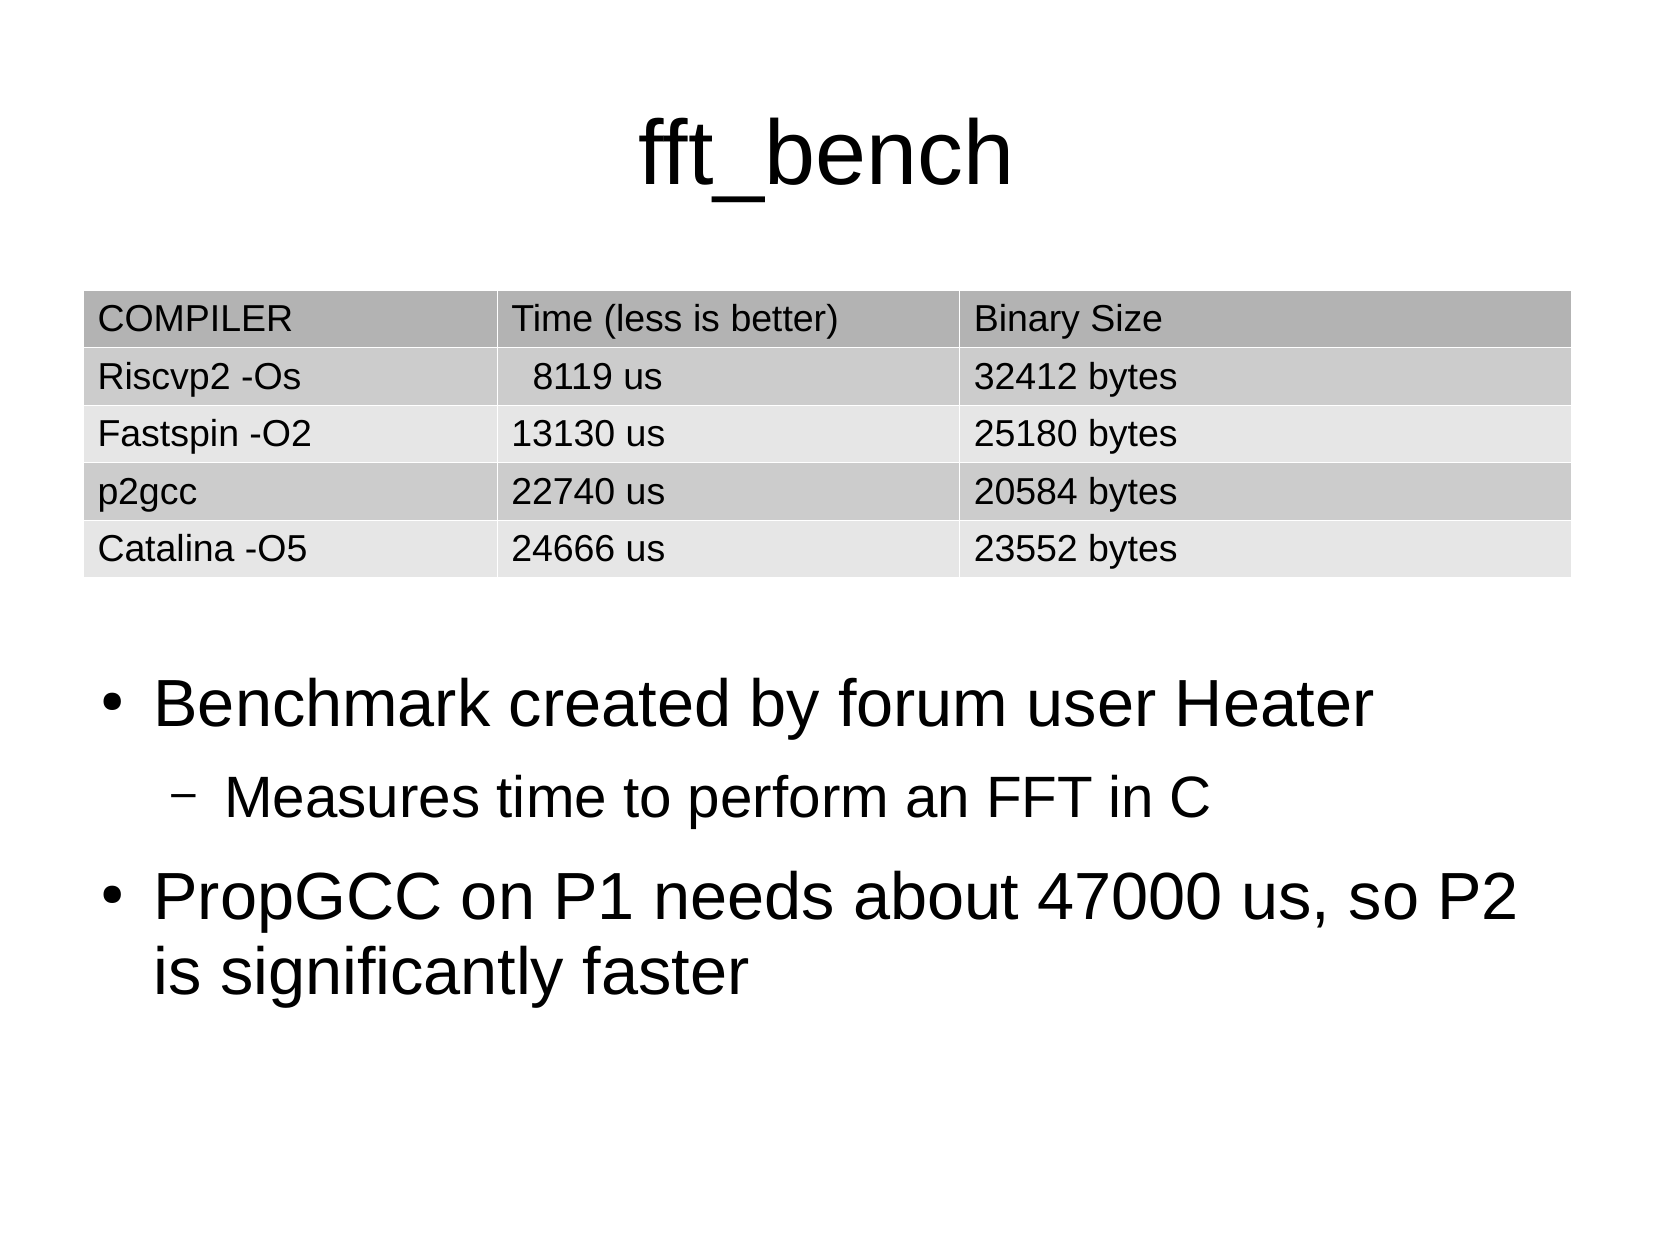

# fft_bench
| COMPILER | Time (less is better) | Binary Size |
| --- | --- | --- |
| Riscvp2 -Os | 8119 us | 32412 bytes |
| Fastspin -O2 | 13130 us | 25180 bytes |
| p2gcc | 22740 us | 20584 bytes |
| Catalina -O5 | 24666 us | 23552 bytes |
Benchmark created by forum user Heater
Measures time to perform an FFT in C
PropGCC on P1 needs about 47000 us, so P2 is significantly faster